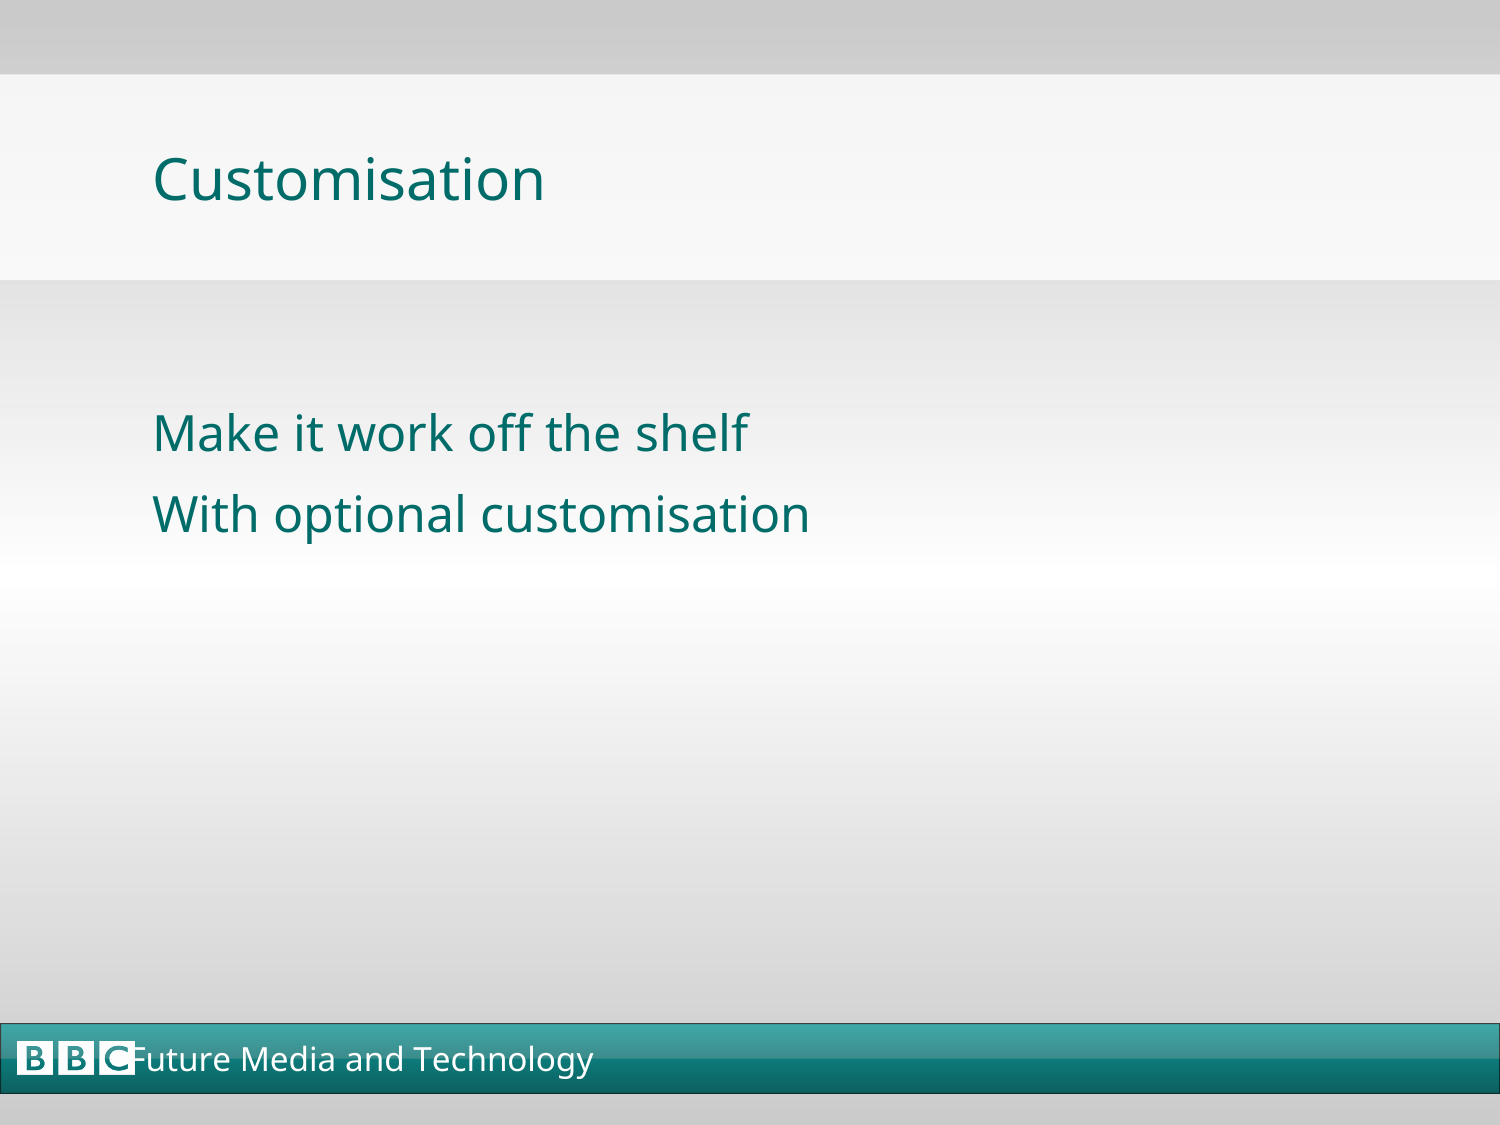

# Customisation
Make it work off the shelf
With optional customisation